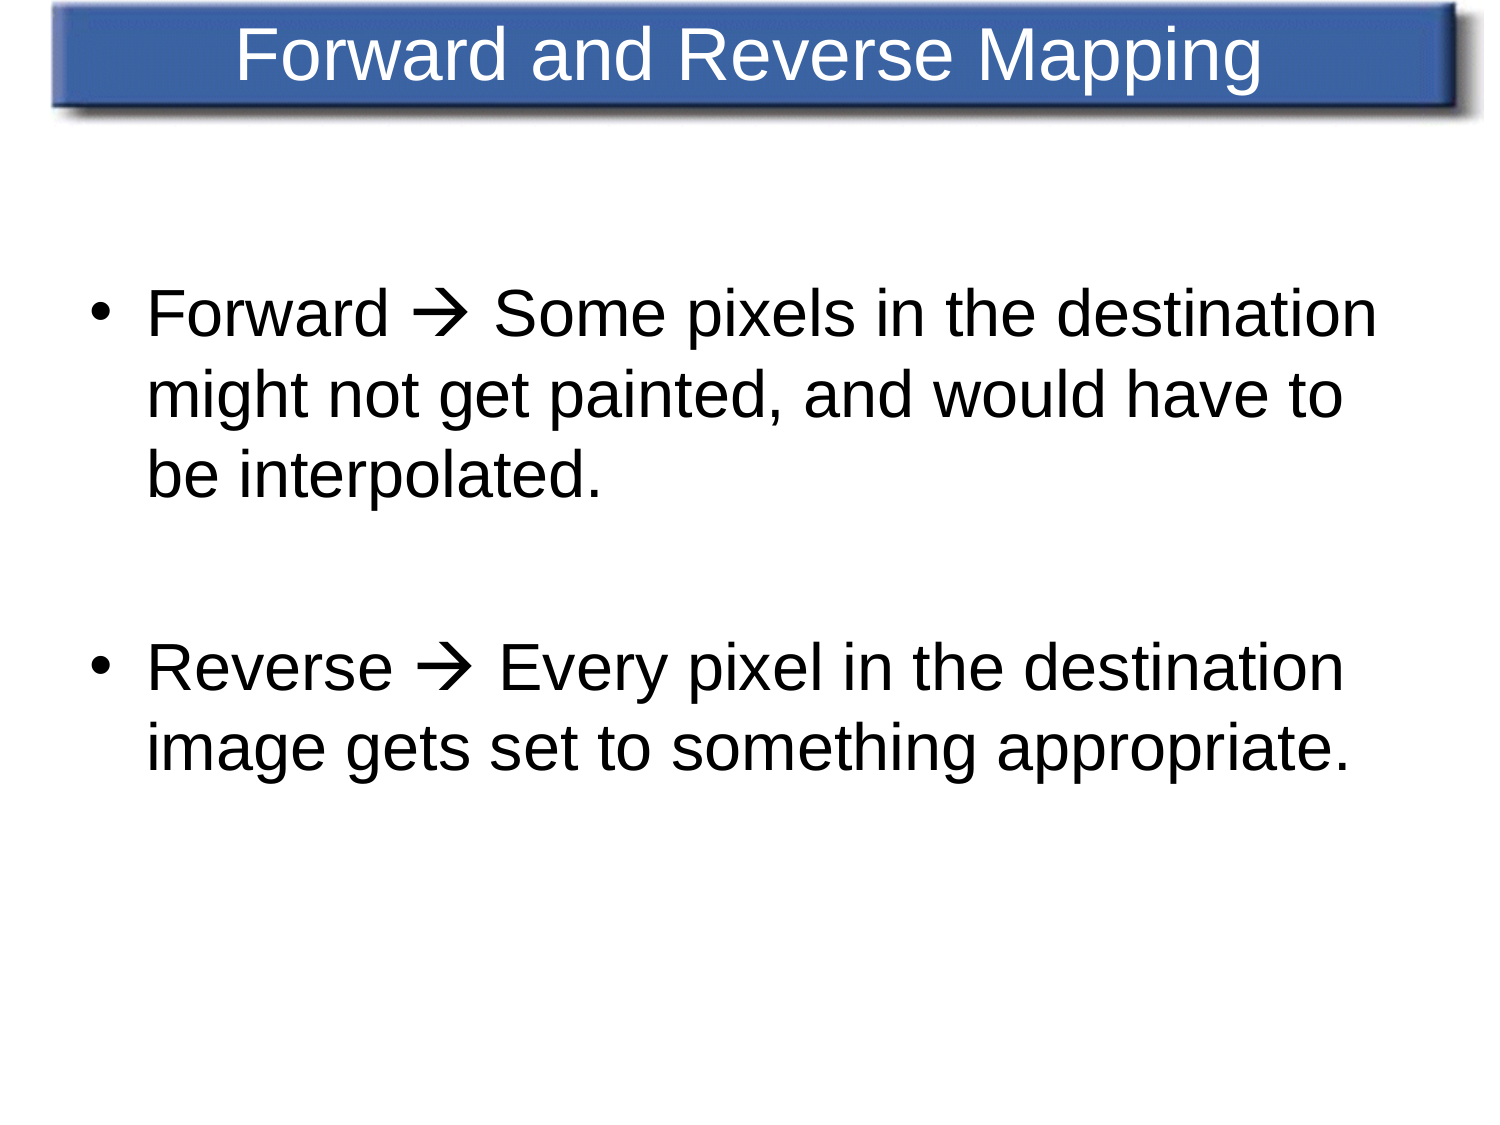

# Forward and Reverse Mapping
Forward  Some pixels in the destination might not get painted, and would have to be interpolated.
Reverse  Every pixel in the destination image gets set to something appropriate.